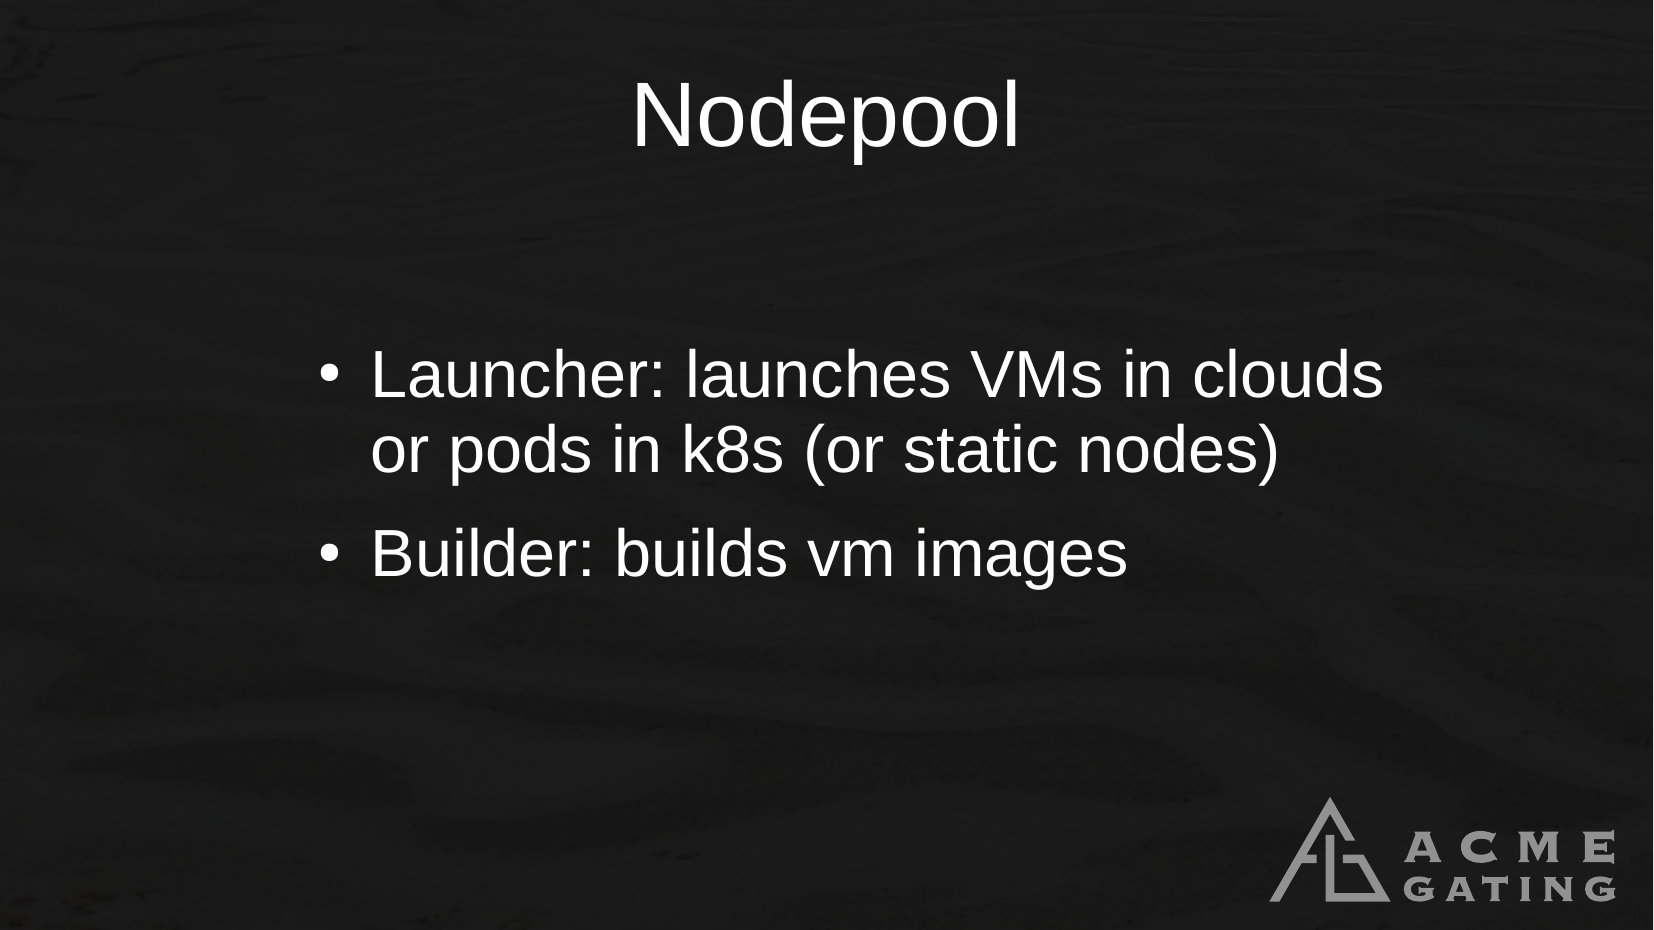

# Nodepool
Launcher: launches VMs in clouds or pods in k8s (or static nodes)
Builder: builds vm images